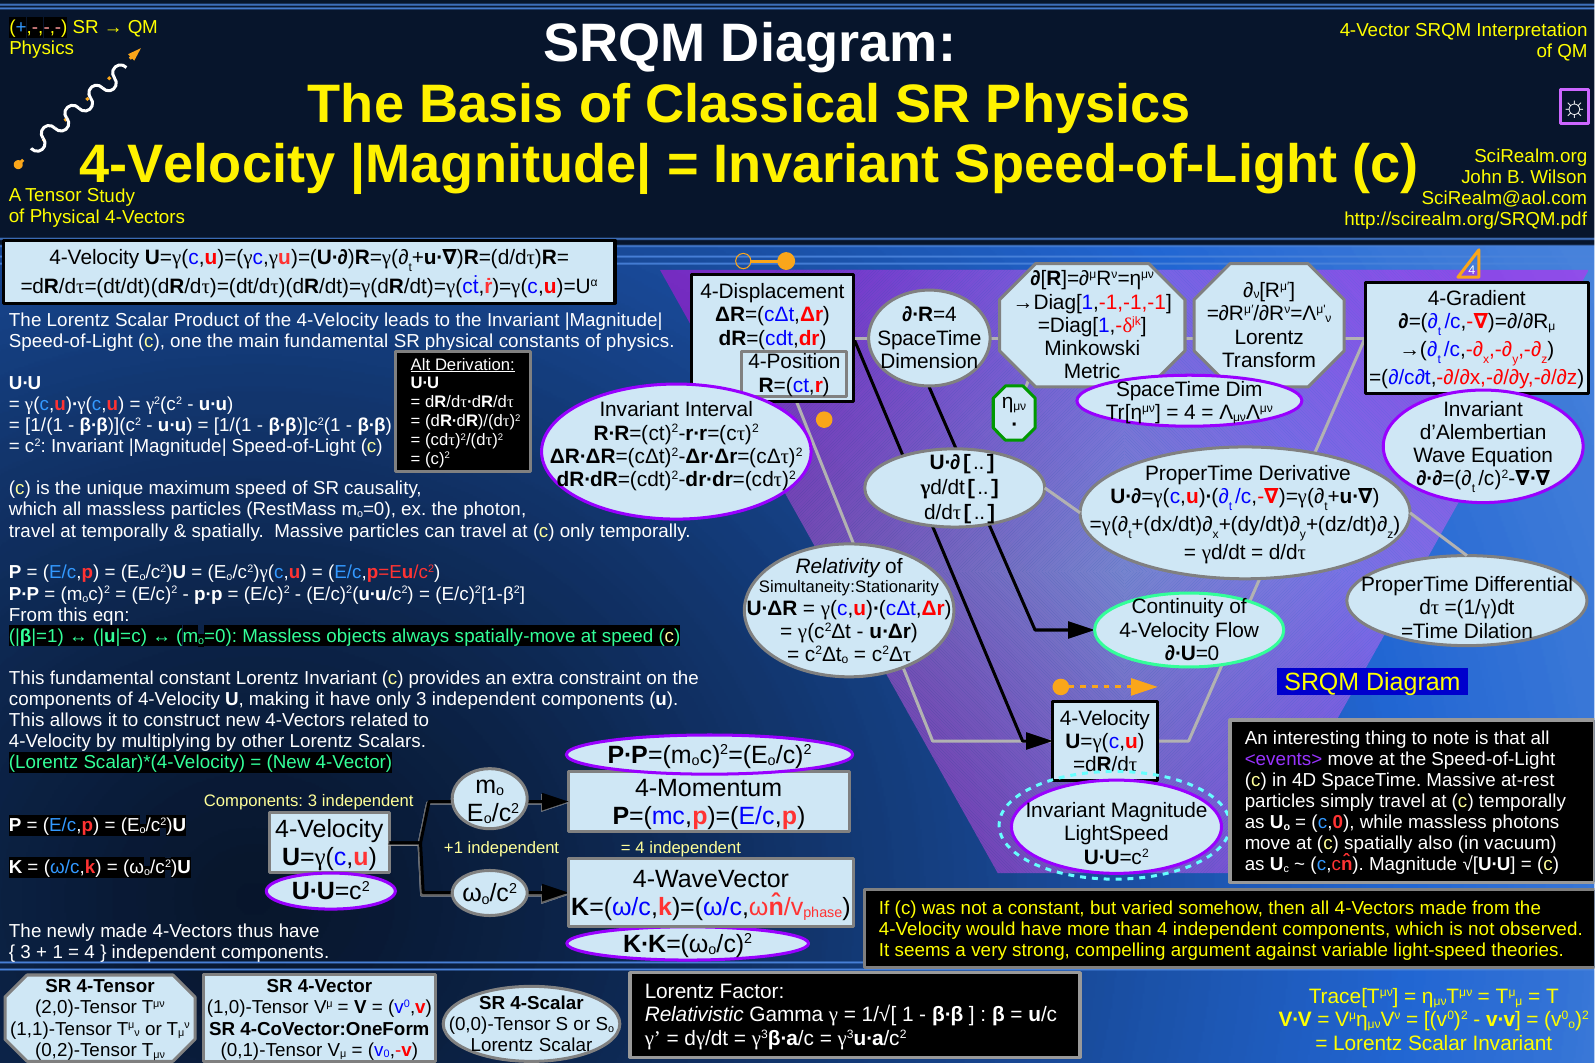

(+,-,-,-) SR → QM
Physics
A Tensor Study
of Physical 4-Vectors
# SRQM Diagram: The Basis of Classical SR Physics 4-Velocity |Magnitude| = Invariant Speed-of-Light (c)
4-Vector SRQM Interpretation
of QM
SciRealm.org
John B. Wilson
SciRealm@aol.com
http://scirealm.org/SRQM.pdf
☼
4-Velocity U=γ(c,u)=(γc,γu)=(U∙∂)R=γ(∂t+u∙∇)R=(d/dτ)R=
=dR/dτ=(dt/dt)(dR/dτ)=(dt/dτ)(dR/dt)=γ(dR/dt)=γ(cṫ,ṙ)=γ(c,u)=Uα
4
∂[R]=∂μRν=ημν
→Diag[1,-1,-1,-1]
=Diag[1,-δjk]
Minkowski
Metric
∂ν[Rμ′]
=∂Rμ′/∂Rν=Λμ'ν
Lorentz
Transform
4-Displacement
ΔR=(cΔt,Δr)
dR=(cdt,dr)
4-Gradient
∂=(∂t /c,-∇)=∂/∂Rμ
→(∂t /c,-∂x,-∂y,-∂z)
=(∂/c∂t,-∂/∂x,-∂/∂y,-∂/∂z)
∂∙R=4
SpaceTime
Dimension
4-Position
R=(ct,r)
SpaceTime Dim
Tr[ημν] = 4 = ΛμνΛμν
Invariant Interval
R∙R=(ct)2-r∙r=(cτ)2
ΔR∙ΔR=(cΔt)2-Δr∙Δr=(cΔτ)2
dR∙dR=(cdt)2-dr∙dr=(cdτ)2
 ημν
∙
Invariant
d’Alembertian
Wave Equation
∂∙∂=(∂t /c)2-∇∙∇
 ProperTime Derivative
U∙∂=γ(c,u)∙(∂t /c,-∇)=γ(∂t+u∙∇)
=γ(∂t+(dx/dt)∂x+(dy/dt)∂y+(dz/dt)∂z)
= γd/dt = d/dτ
 U∙∂[..]
 γd/dt[..]
 d/dτ[..]
Relativity of
Simultaneity:Stationarity
U∙ΔR = γ(c,u)∙(cΔt,Δr)
= γ(c2Δt - u∙Δr)
= c2Δto = c2Δτ
ProperTime Differential
dτ =(1/γ)dt
=Time Dilation
Continuity of
4-Velocity Flow
 ∂∙U=0
4-Velocity
U=γ(c,u)
=dR/dτ
Invariant Magnitude
LightSpeed
U∙U=c2
The Lorentz Scalar Product of the 4-Velocity leads to the Invariant |Magnitude| Speed-of-Light (c), one the main fundamental SR physical constants of physics.
U∙U
= γ(c,u)∙γ(c,u) = γ2(c2 - u∙u)
= [1/(1 - β∙β)](c2 - u∙u) = [1/(1 - β∙β)]c2(1 - β∙β)
= c2: Invariant |Magnitude| Speed-of-Light (c)
(c) is the unique maximum speed of SR causality,
which all massless particles (RestMass mo=0), ex. the photon,
travel at temporally & spatially. Massive particles can travel at (c) only temporally.
P = (E/c,p) = (Eo/c2)U = (Eo/c2)γ(c,u) = (E/c,p=Eu/c2)
P∙P = (moc)2 = (E/c)2 - p∙p = (E/c)2 - (E/c)2(u∙u/c2) = (E/c)2[1-β2]
From this eqn:
(|β|=1) ↔ (|u|=c) ↔ (mo=0): Massless objects always spatially-move at speed (c)
This fundamental constant Lorentz Invariant (c) provides an extra constraint on the components of 4-Velocity U, making it have only 3 independent components (u).
This allows it to construct new 4-Vectors related to
4-Velocity by multiplying by other Lorentz Scalars.
(Lorentz Scalar)*(4-Velocity) = (New 4-Vector)
P = (E/c,p) = (Eo/c2)U
K = (ω/c,k) = (ωo/c2)U
The newly made 4-Vectors thus have
{ 3 + 1 = 4 } independent components.
Alt Derivation:
U∙U
= dR/dτ∙dR/dτ
= (dR∙dR)/(dτ)2
= (cdτ)2/(dτ)2
= (c)2
 SRQM Diagram
An interesting thing to note is that all <events> move at the Speed-of-Light (c) in 4D SpaceTime. Massive at-rest particles simply travel at (c) temporally as Uo = (c,0), while massless photons move at (c) spatially also (in vacuum) as Uc ~ (c,cn̂). Magnitude √[U∙U] = (c)
P∙P=(moc)2=(Eo/c)2
mo
 Eo/c2
4-Momentum
P=(mc,p)=(E/c,p)
Components: 3 independent
4-Velocity
U=γ(c,u)
+1 independent = 4 independent
4-WaveVector
K=(ω/c,k)=(ω/c,ωn̂/vphase)
ωo/c2
U∙U=c2
If (c) was not a constant, but varied somehow, then all 4-Vectors made from the
4-Velocity would have more than 4 independent components, which is not observed. It seems a very strong, compelling argument against variable light-speed theories.
K∙K=(ωo/c)2
Lorentz Factor:
Relativistic Gamma γ = 1/√[ 1 - β∙β ] : β = u/c
γ’ = dγ/dt = γ3β∙a/c = γ3u∙a/c2
SR 4-Tensor
(2,0)-Tensor Tμν
(1,1)-Tensor Tμν or Tμν
(0,2)-Tensor Tμν
SR 4-Vector
(1,0)-Tensor Vμ = V = (v0,v)
SR 4-CoVector:OneForm
(0,1)-Tensor Vμ = (v0,-v)
Trace[Tμν] = ημνTμν = Tμμ = T
V∙V = VμημνVν = [(v0)2 - v∙v] = (v0o)2
= Lorentz Scalar Invariant
SR 4-Scalar
(0,0)-Tensor S or So
Lorentz Scalar